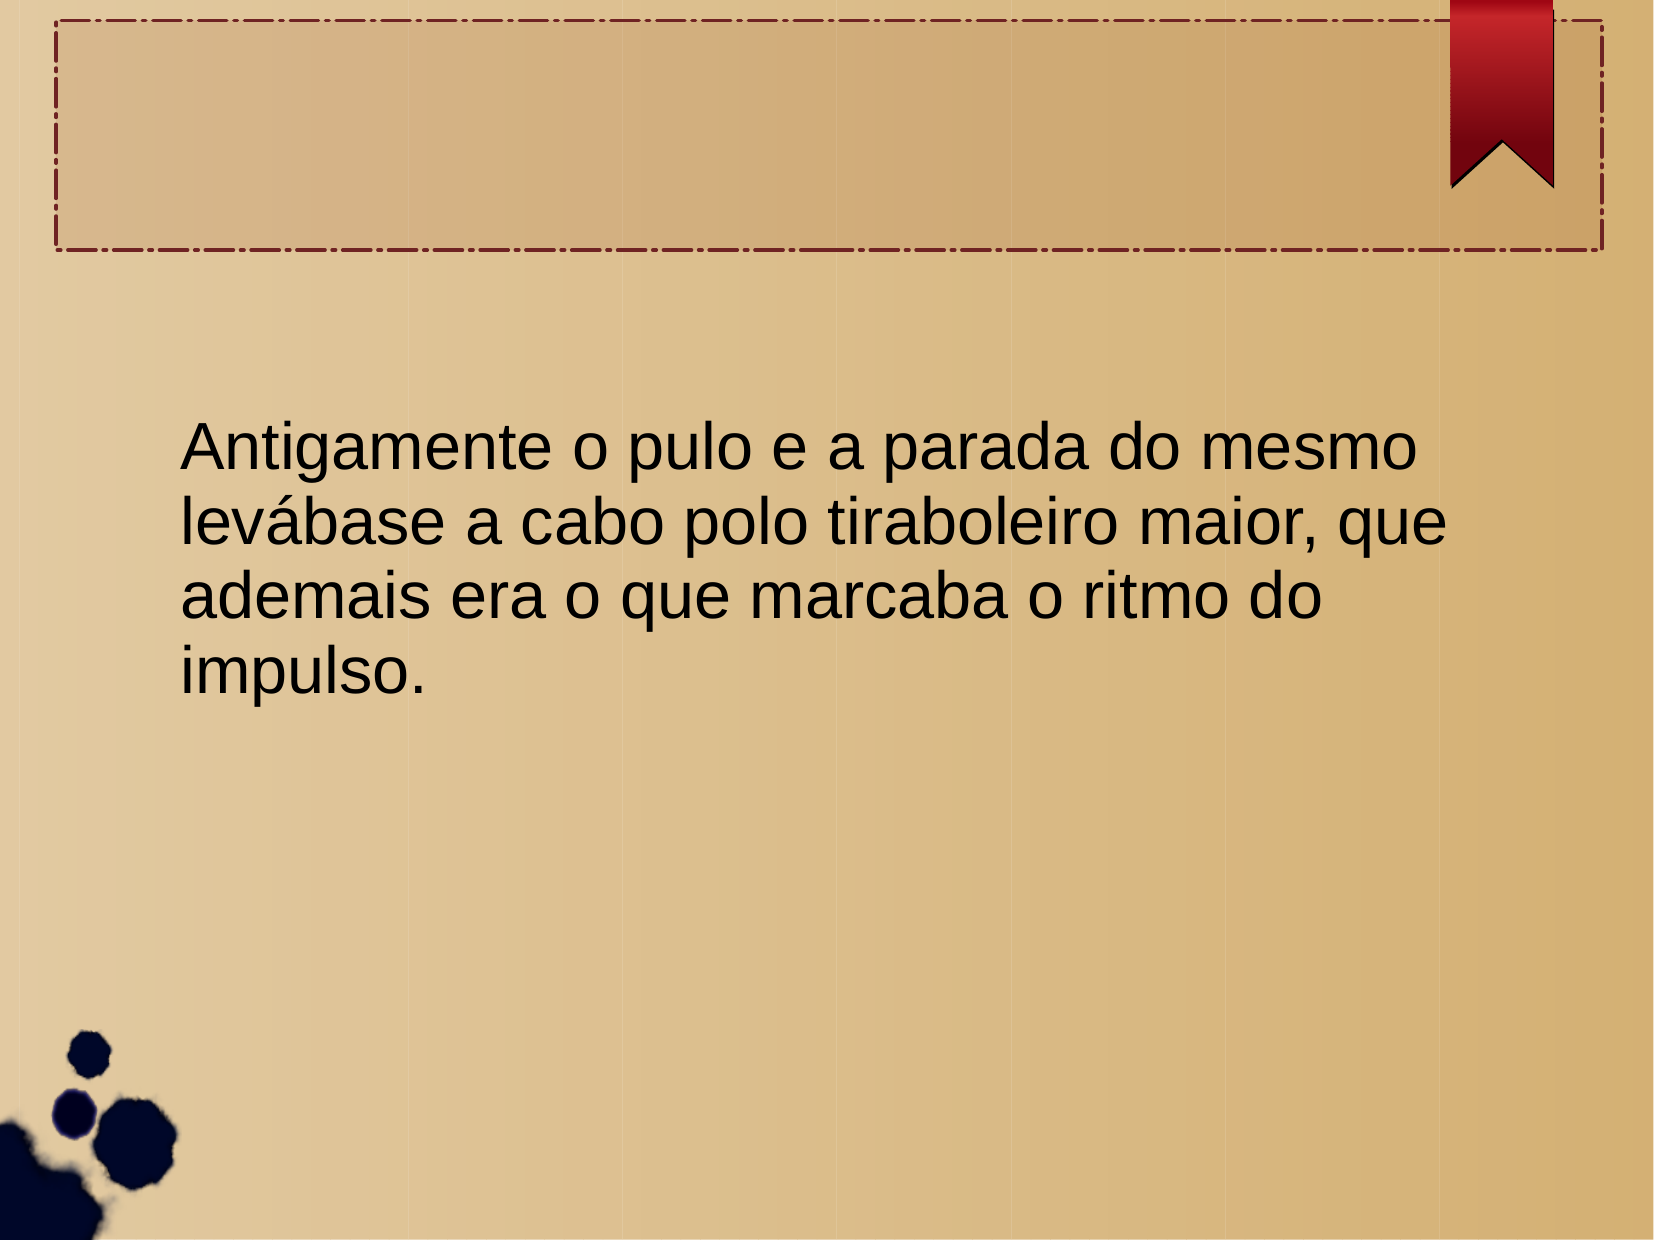

#
Antigamente o pulo e a parada do mesmo levábase a cabo polo tiraboleiro maior, que ademais era o que marcaba o ritmo do impulso.